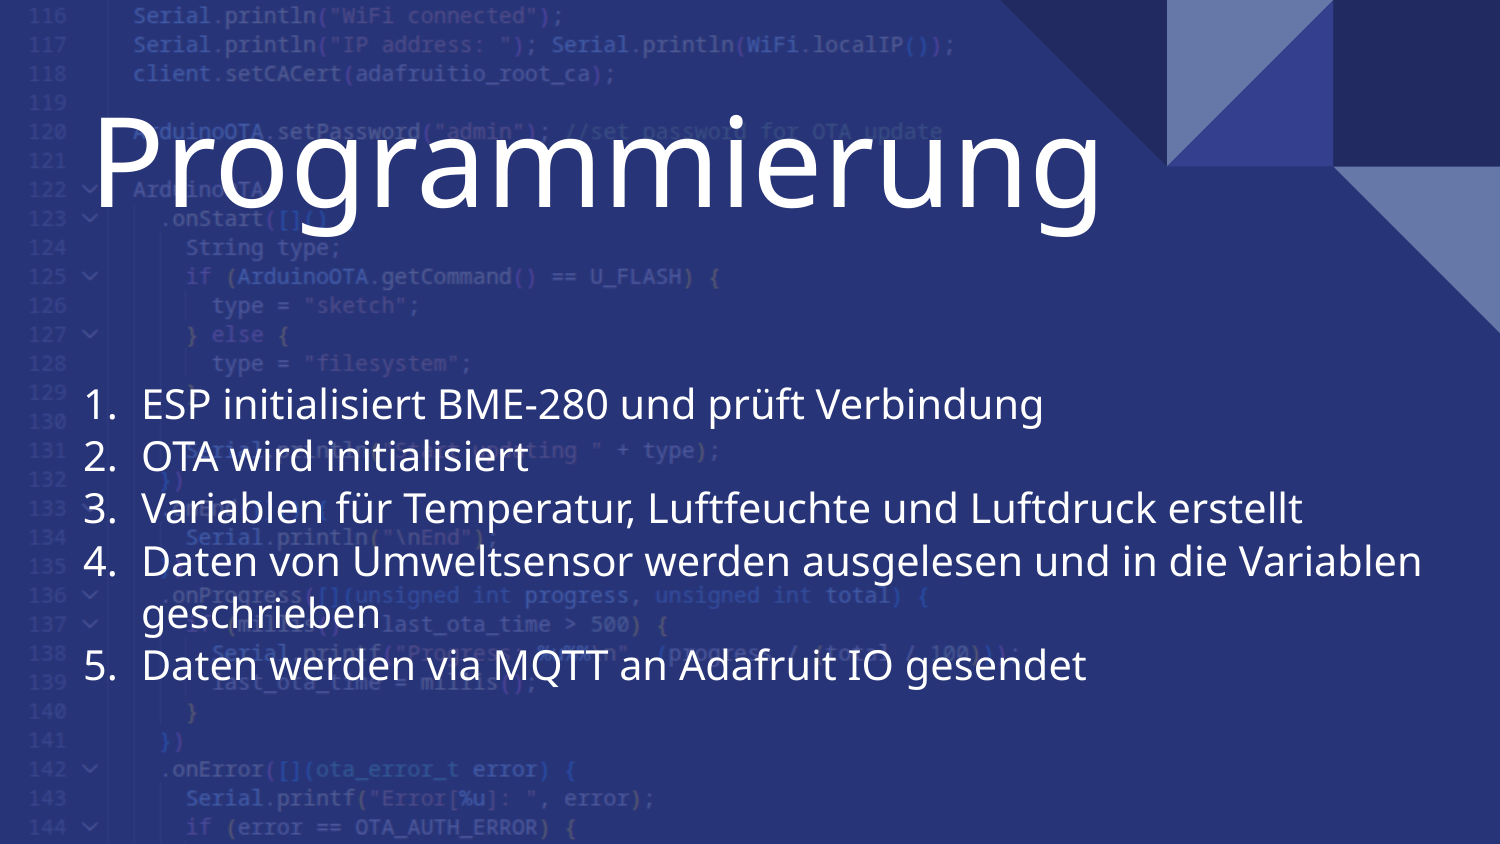

# Programmierung
ESP initialisiert BME-280 und prüft Verbindung
OTA wird initialisiert
Variablen für Temperatur, Luftfeuchte und Luftdruck erstellt
Daten von Umweltsensor werden ausgelesen und in die Variablen geschrieben
Daten werden via MQTT an Adafruit IO gesendet